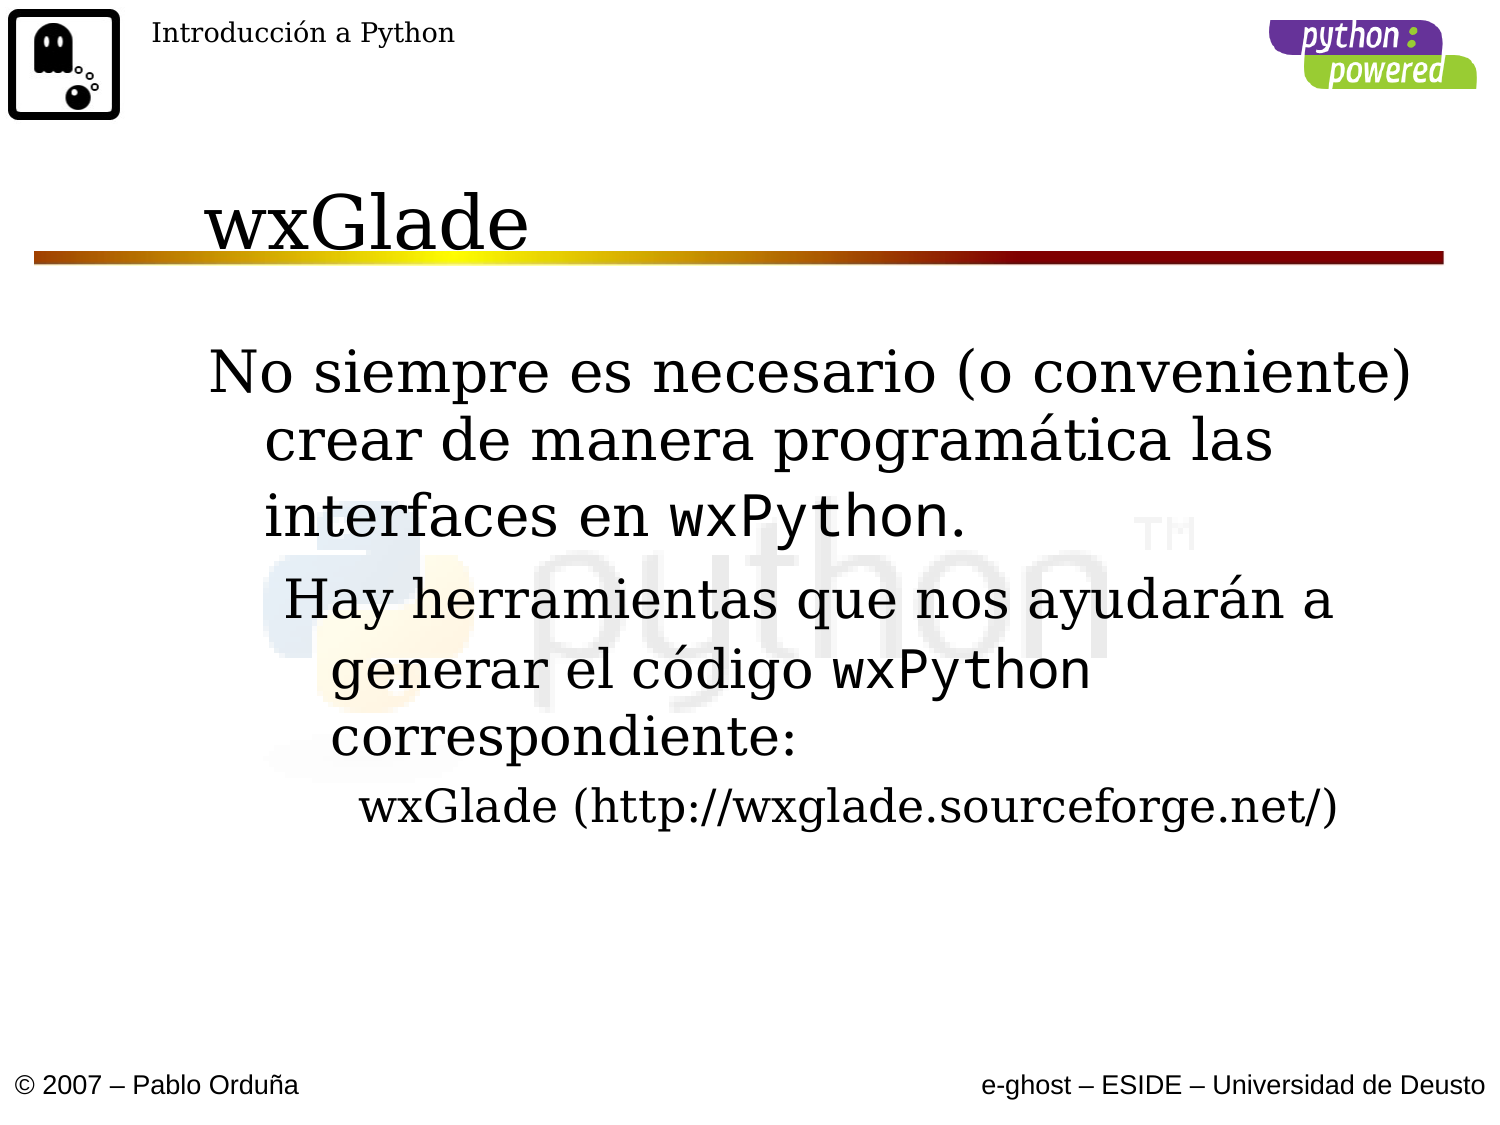

# wxGlade
No siempre es necesario (o conveniente) crear de manera programática las interfaces en wxPython.
Hay herramientas que nos ayudarán a generar el código wxPython correspondiente:
wxGlade (http://wxglade.sourceforge.net/)